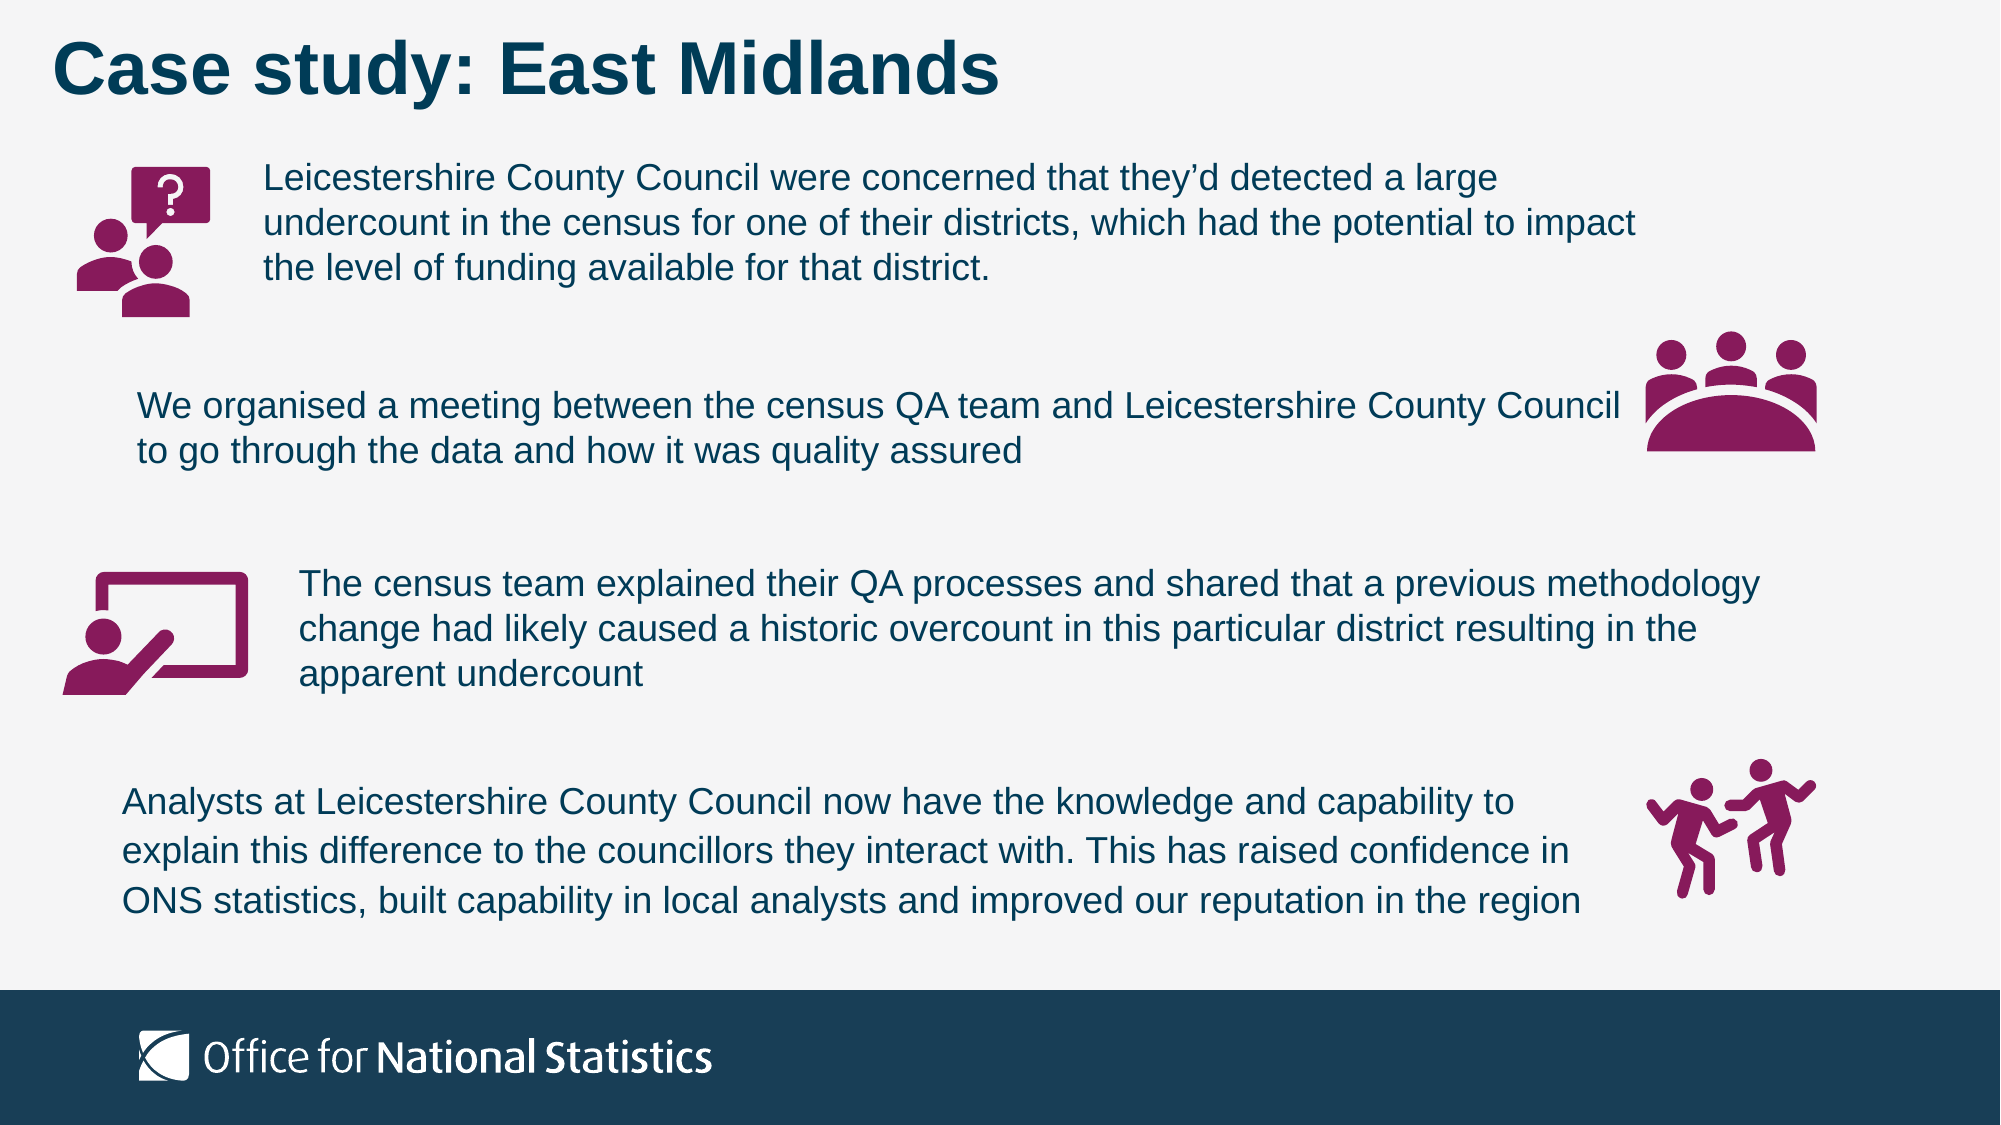

# Case study: East Midlands
Leicestershire County Council were concerned that they’d detected a large undercount in the census for one of their districts, which had the potential to impact the level of funding available for that district.
We organised a meeting between the census QA team and Leicestershire County Council to go through the data and how it was quality assured
The census team explained their QA processes and shared that a previous methodology change had likely caused a historic overcount in this particular district resulting in the apparent undercount
Analysts at Leicestershire County Council now have the knowledge and capability to explain this difference to the councillors they interact with. This has raised confidence in ONS statistics, built capability in local analysts and improved our reputation in the region